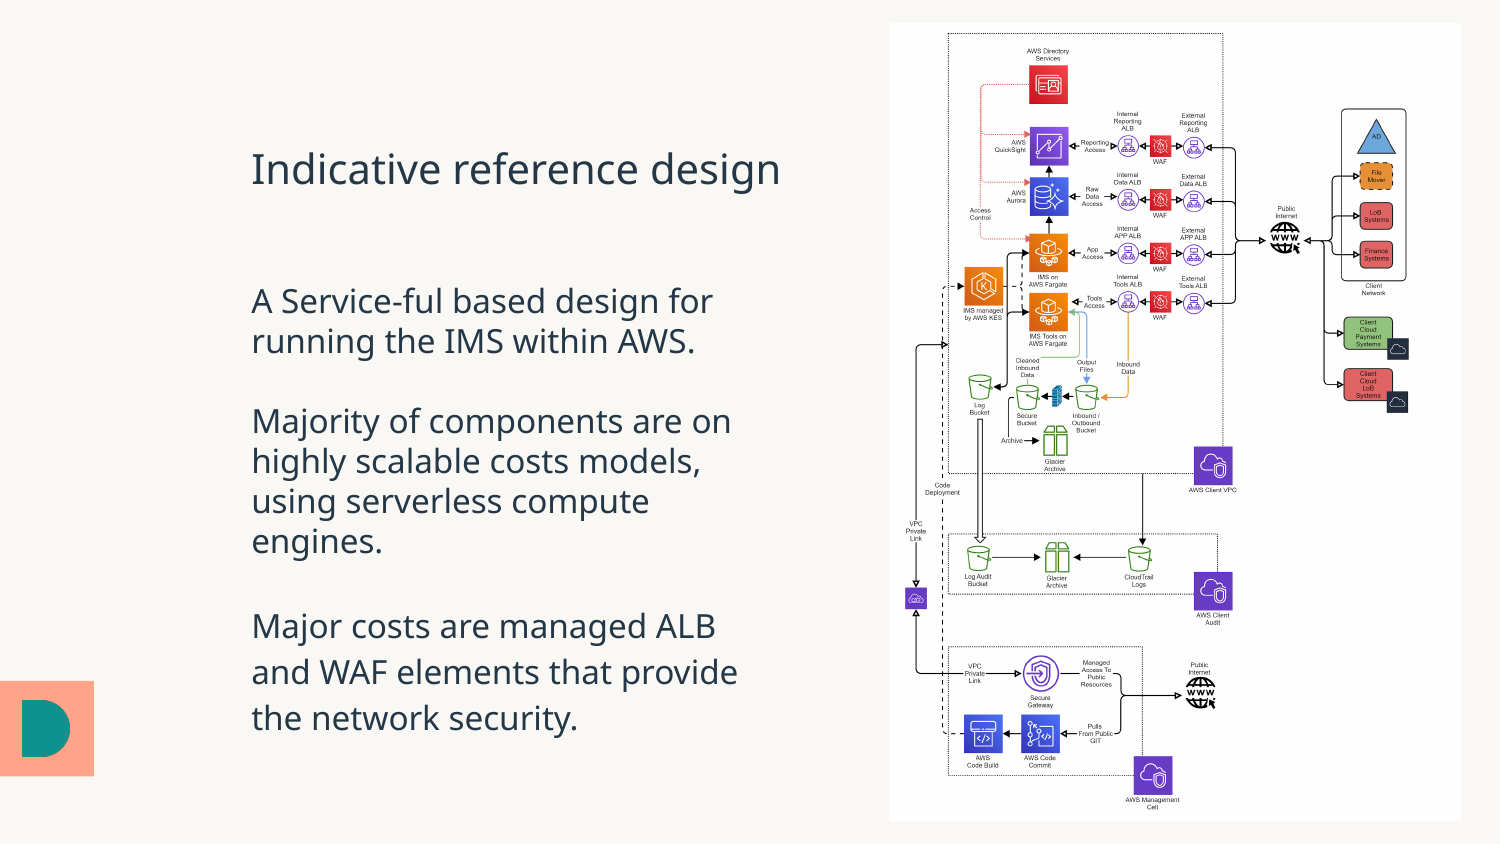

# Indicative reference design
A Service-ful based design for running the IMS within AWS.
Majority of components are on highly scalable costs models, using serverless compute engines.
Major costs are managed ALB and WAF elements that provide the network security.